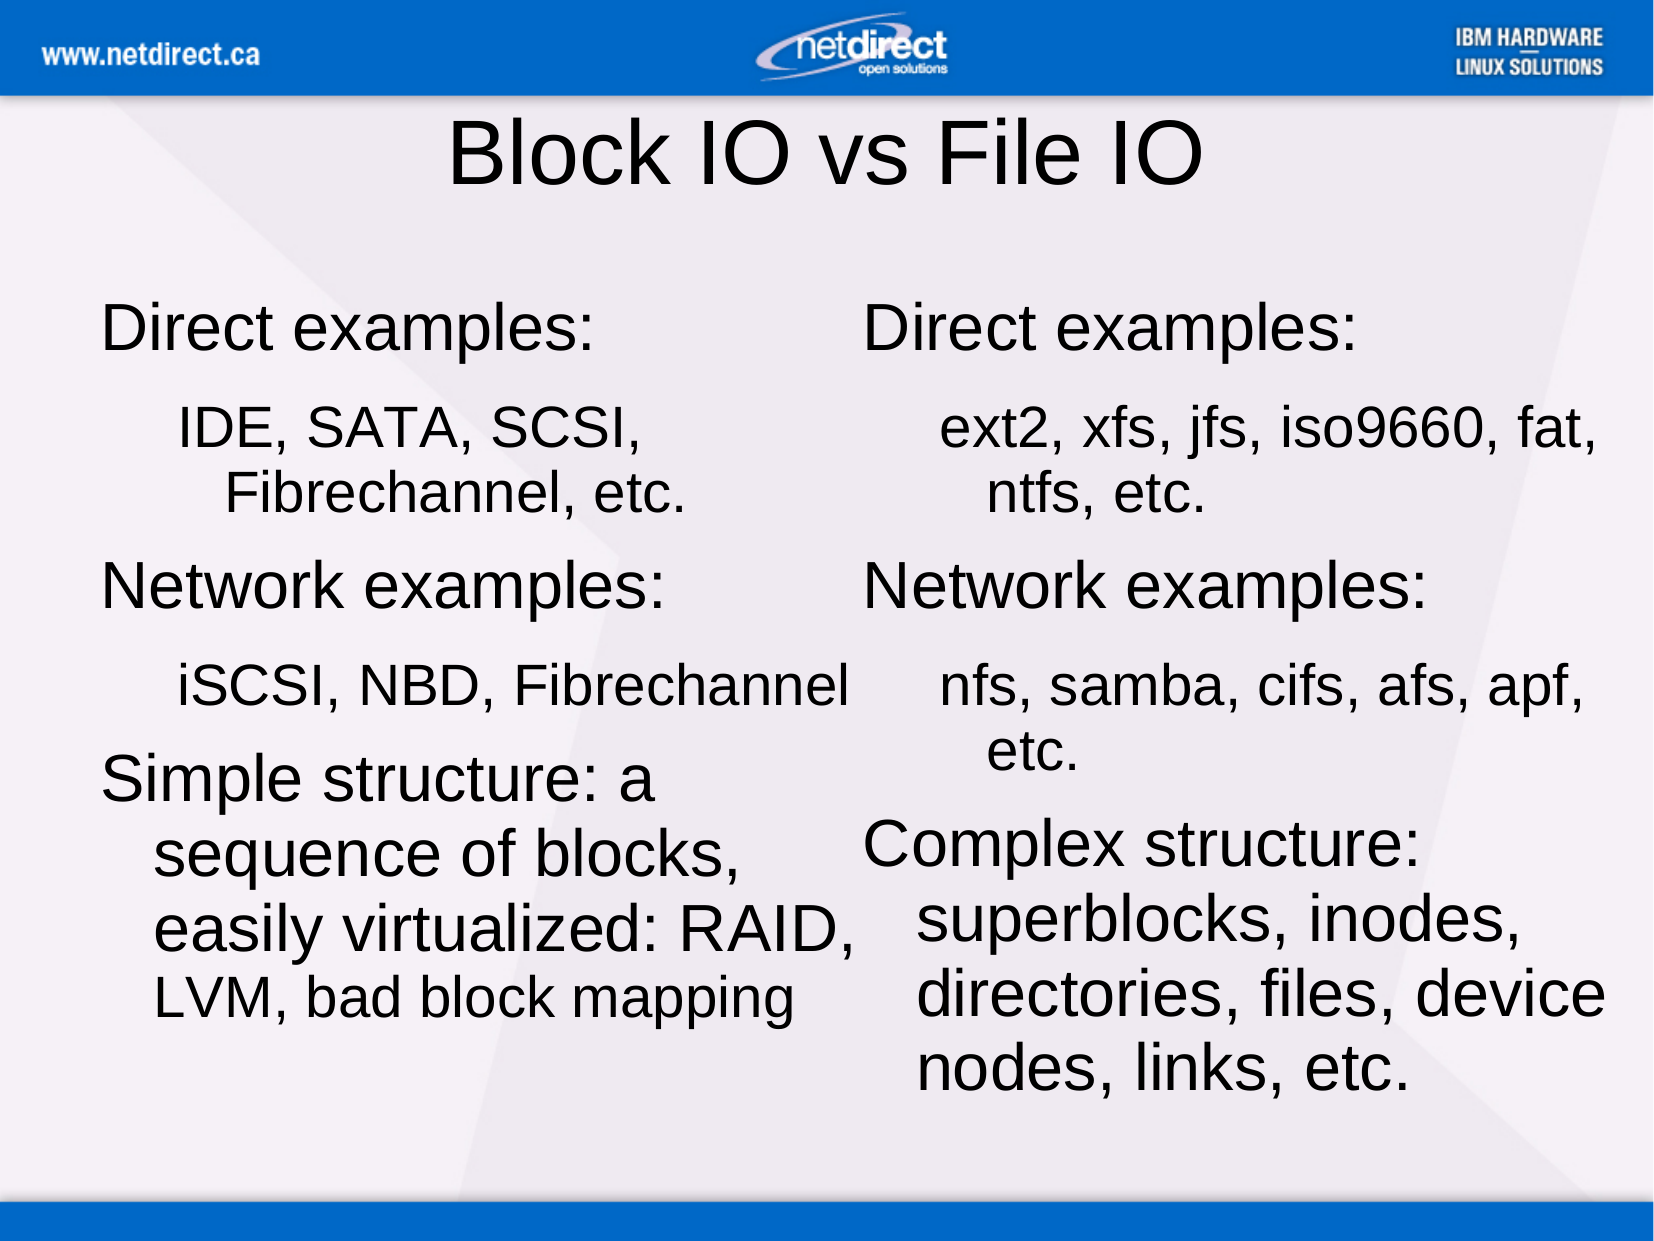

# Block IO vs File IO
Direct examples:
IDE, SATA, SCSI, Fibrechannel, etc.
Network examples:
iSCSI, NBD, Fibrechannel
Simple structure: a sequence of blocks, easily virtualized: RAID, LVM, bad block mapping
Direct examples:
ext2, xfs, jfs, iso9660, fat, ntfs, etc.
Network examples:
nfs, samba, cifs, afs, apf, etc.
Complex structure: superblocks, inodes, directories, files, device nodes, links, etc.